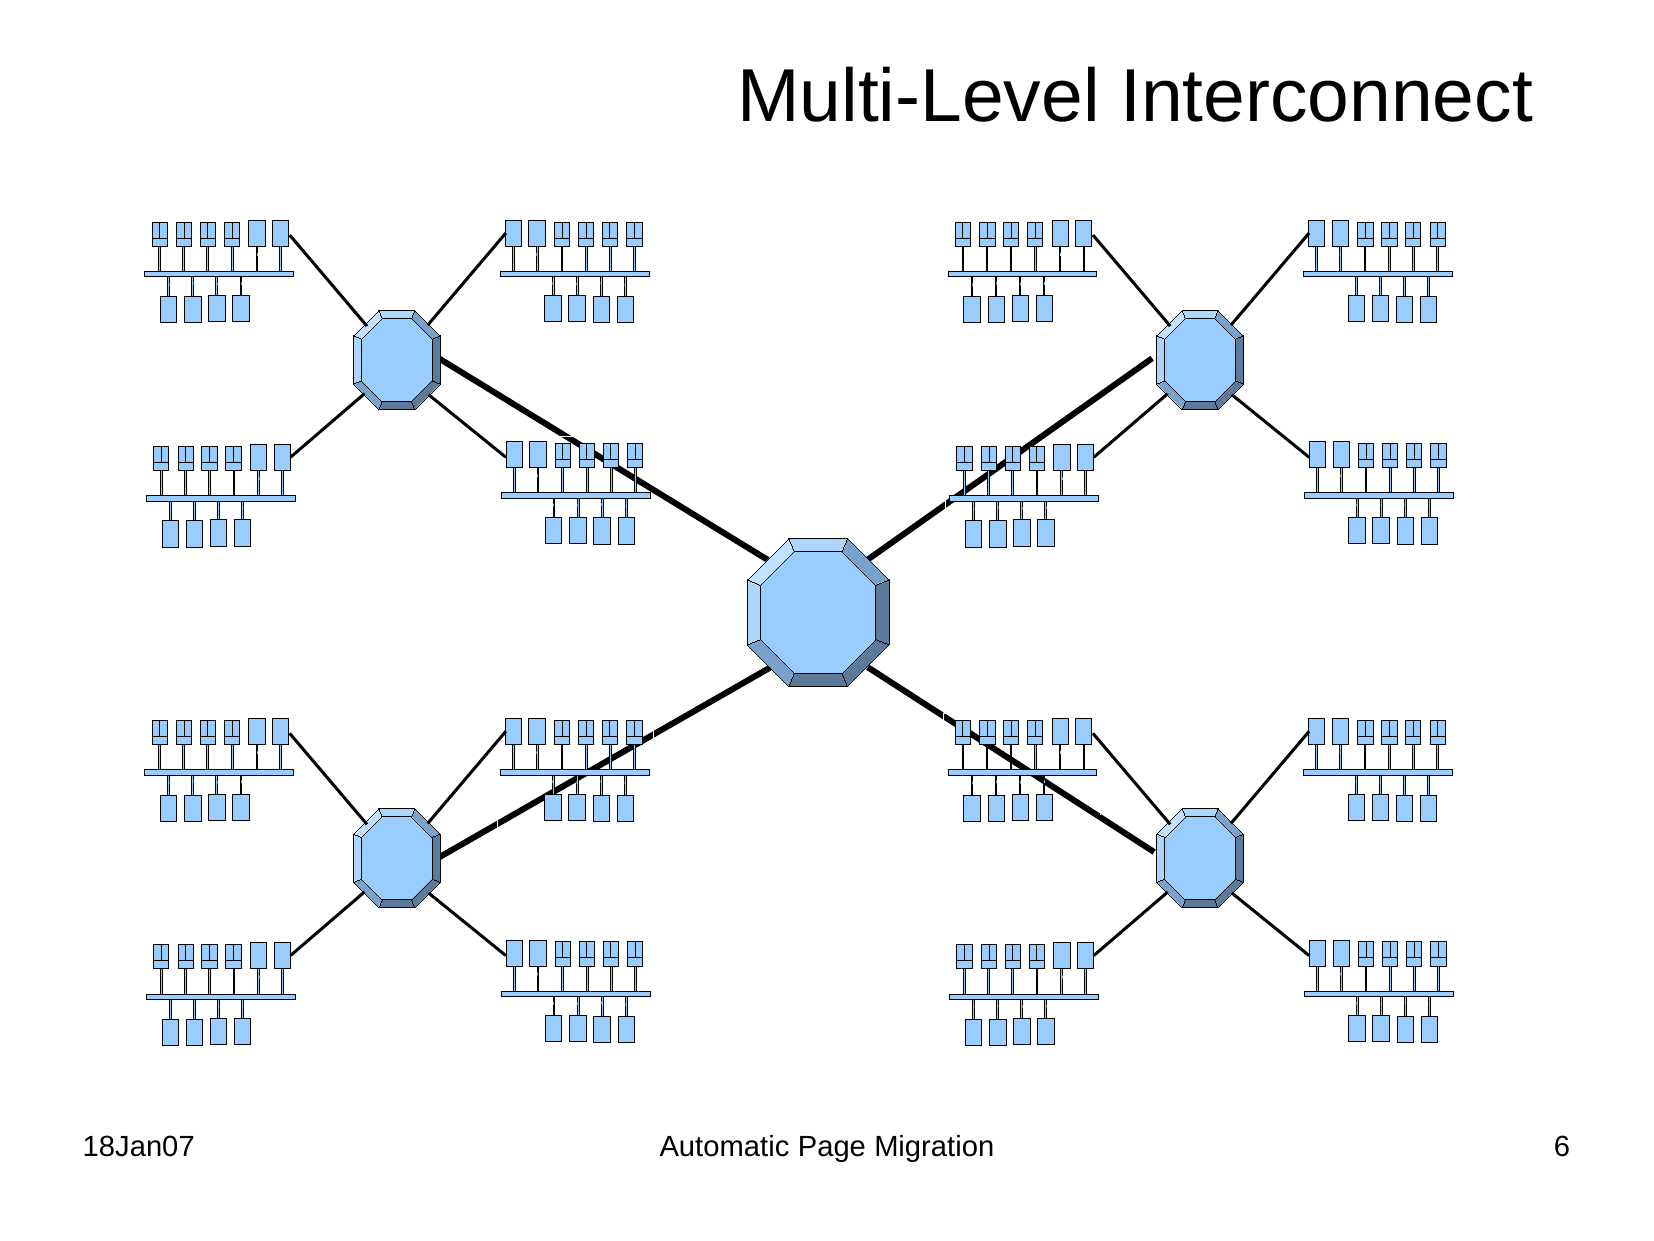

# Multi-Level Interconnect
18Jan07
Automatic Page Migration
6